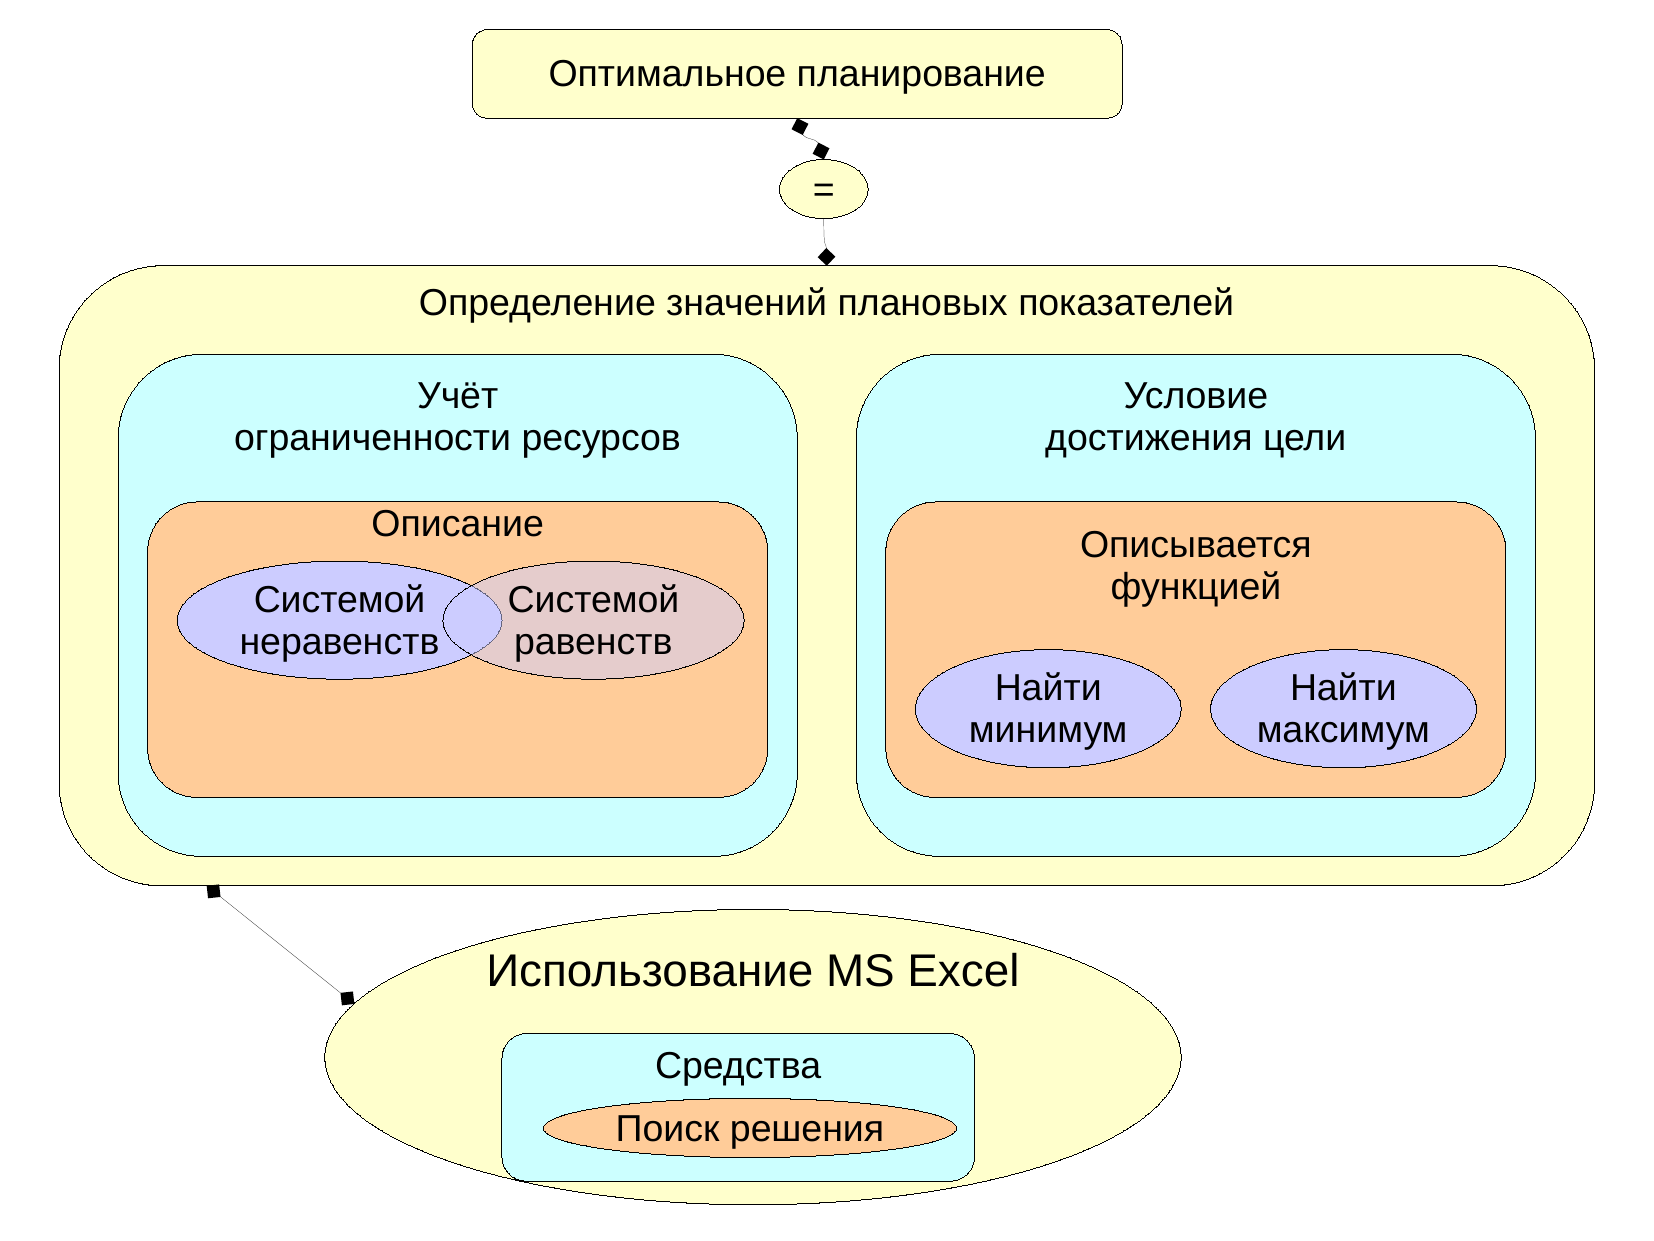

Оптимальное планирование
=
Определение значений плановых показателей
Учёт
ограниченности ресурсов
Условие
достижения цели
Описание
Описывается
функцией
Системой
неравенств
Системой
равенств
Найти
минимум
Найти
максимум
Использование MS Excel
Средства
Поиск решения